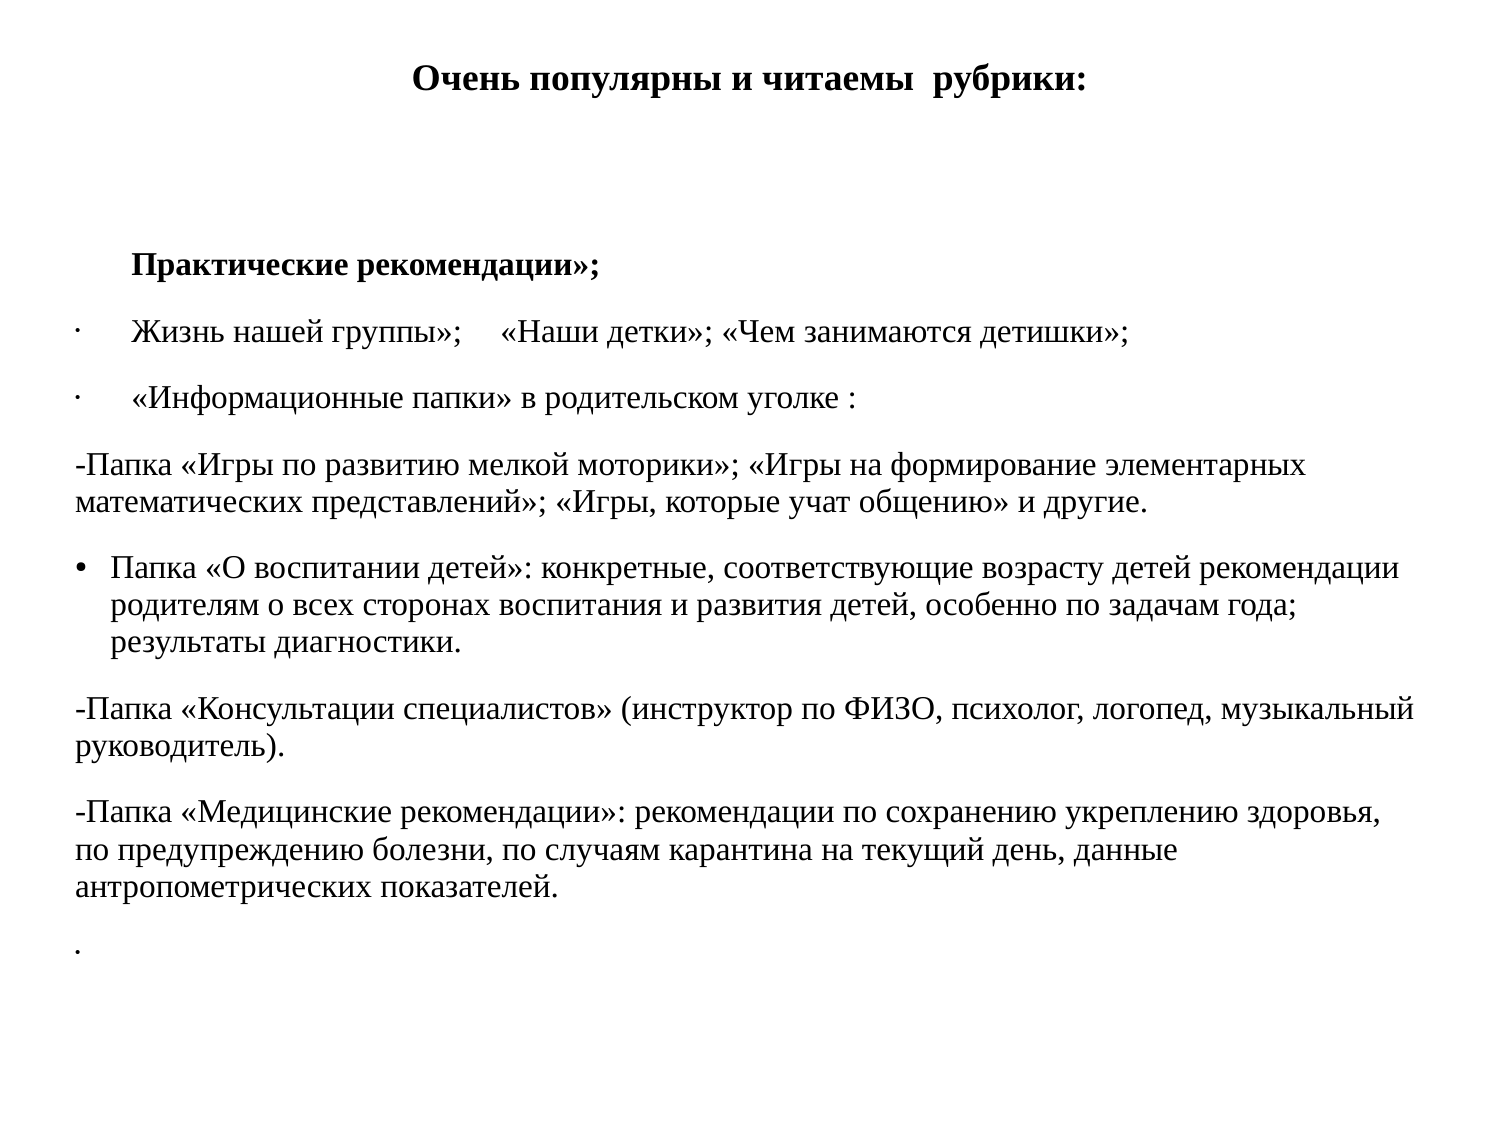

# Очень популярны и читаемы рубрики:
Практические рекомендации»;
Жизнь нашей группы»;	«Наши детки»; «Чем занимаются детишки»;
«Информационные папки» в родительском уголке :
-Папка «Игры по развитию мелкой моторики»; «Игры на формирование элементарных математических представлений»; «Игры, которые учат общению» и другие.
Папка «О воспитании детей»: конкретные, соответствующие возрасту детей рекомендации родителям о всех сторонах воспитания и развития детей, особенно по задачам года; результаты диагностики.
-Папка «Консультации специалистов» (инструктор по ФИЗО, психолог, логопед, музыкальный руководитель).
-Папка «Медицинские рекомендации»: рекомендации по сохранению укреплению здоровья, по предупреждению болезни, по случаям карантина на текущий день, данные антропометрических показателей.